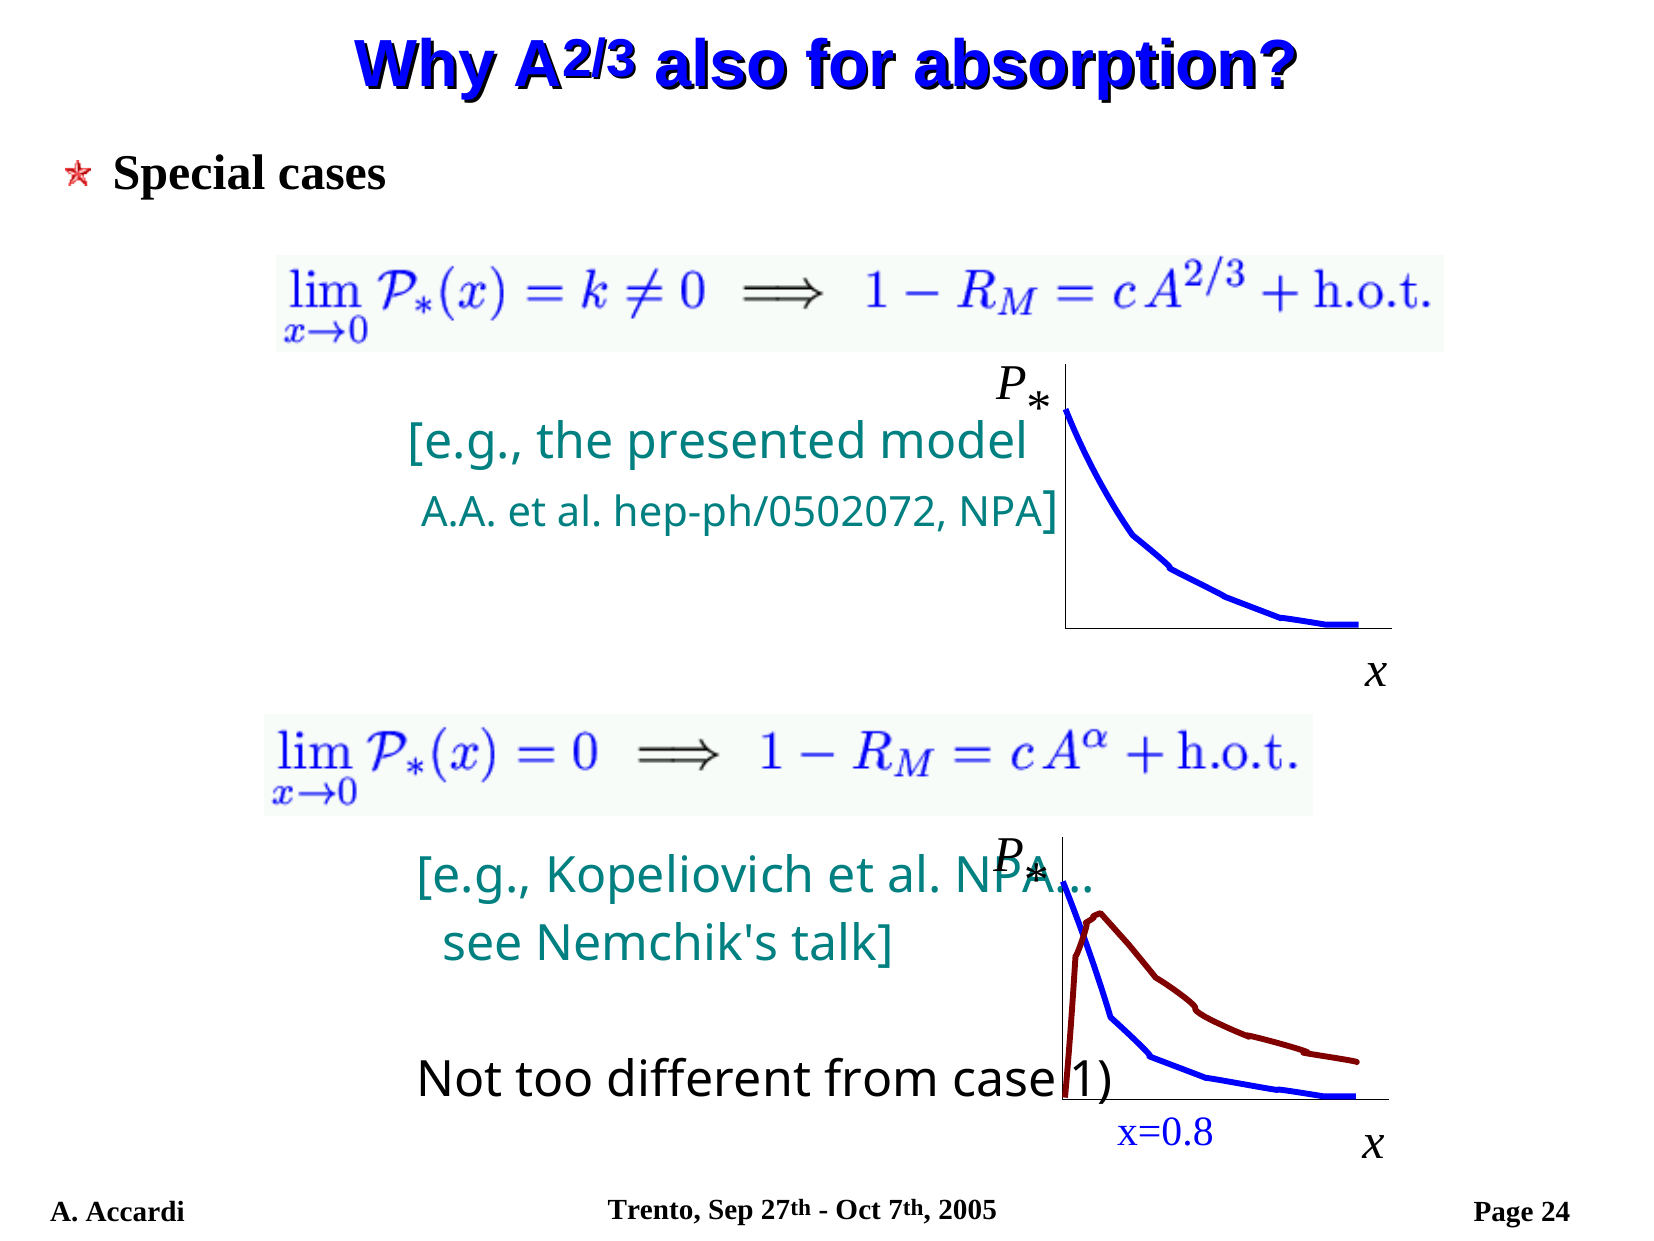

Why A2/3 also for absorption?
Special cases
[e.g., the presented model
 A.A. et al. hep-ph/0502072, NPA]
P*
x
[e.g., Kopeliovich et al. NPA...
 see Nemchik's talk]
Not too different from case 1)
P*
x=0.8
x
A. Accardi
Trento, Sep 27th - Oct 7th, 2005
Page